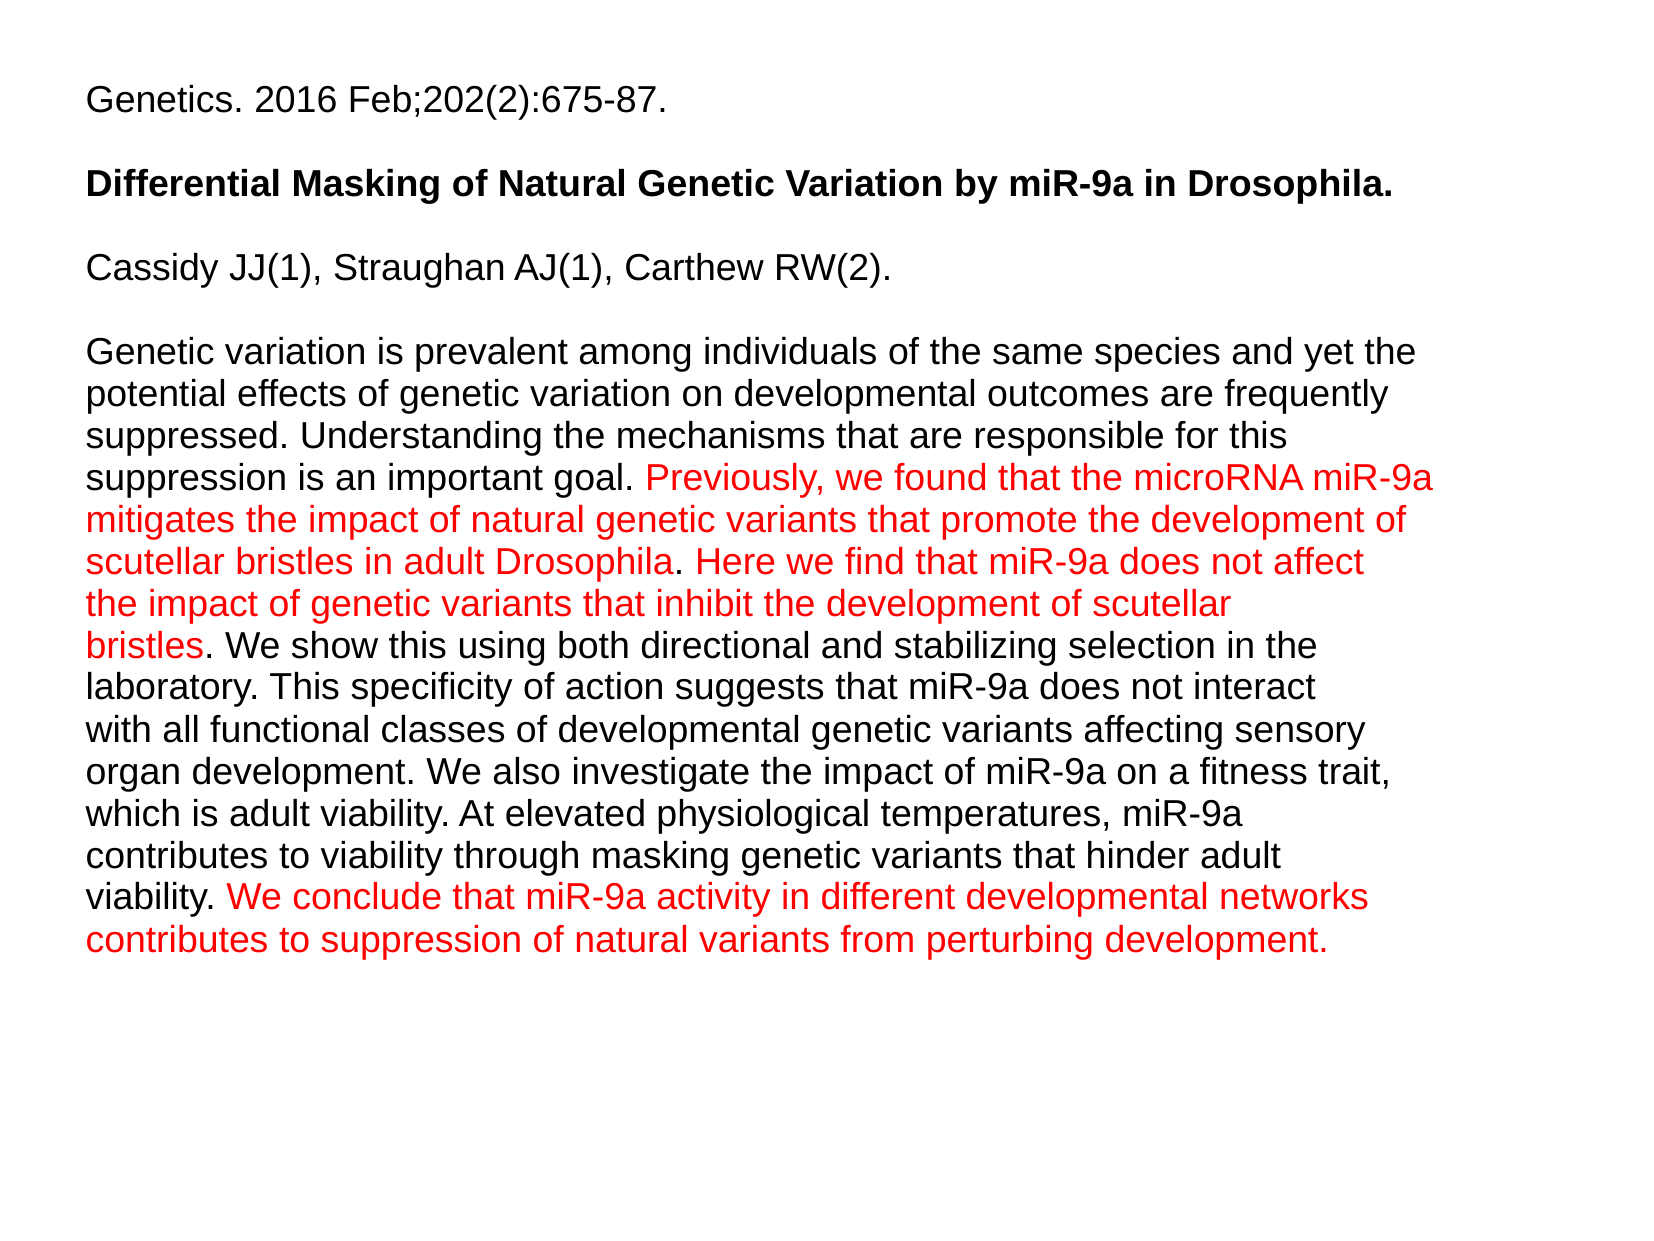

Genetics. 2016 Feb;202(2):675-87.
Differential Masking of Natural Genetic Variation by miR-9a in Drosophila.
Cassidy JJ(1), Straughan AJ(1), Carthew RW(2).
Genetic variation is prevalent among individuals of the same species and yet the
potential effects of genetic variation on developmental outcomes are frequently
suppressed. Understanding the mechanisms that are responsible for this
suppression is an important goal. Previously, we found that the microRNA miR-9a
mitigates the impact of natural genetic variants that promote the development of
scutellar bristles in adult Drosophila. Here we find that miR-9a does not affect
the impact of genetic variants that inhibit the development of scutellar
bristles. We show this using both directional and stabilizing selection in the
laboratory. This specificity of action suggests that miR-9a does not interact
with all functional classes of developmental genetic variants affecting sensory
organ development. We also investigate the impact of miR-9a on a fitness trait,
which is adult viability. At elevated physiological temperatures, miR-9a
contributes to viability through masking genetic variants that hinder adult
viability. We conclude that miR-9a activity in different developmental networks
contributes to suppression of natural variants from perturbing development.